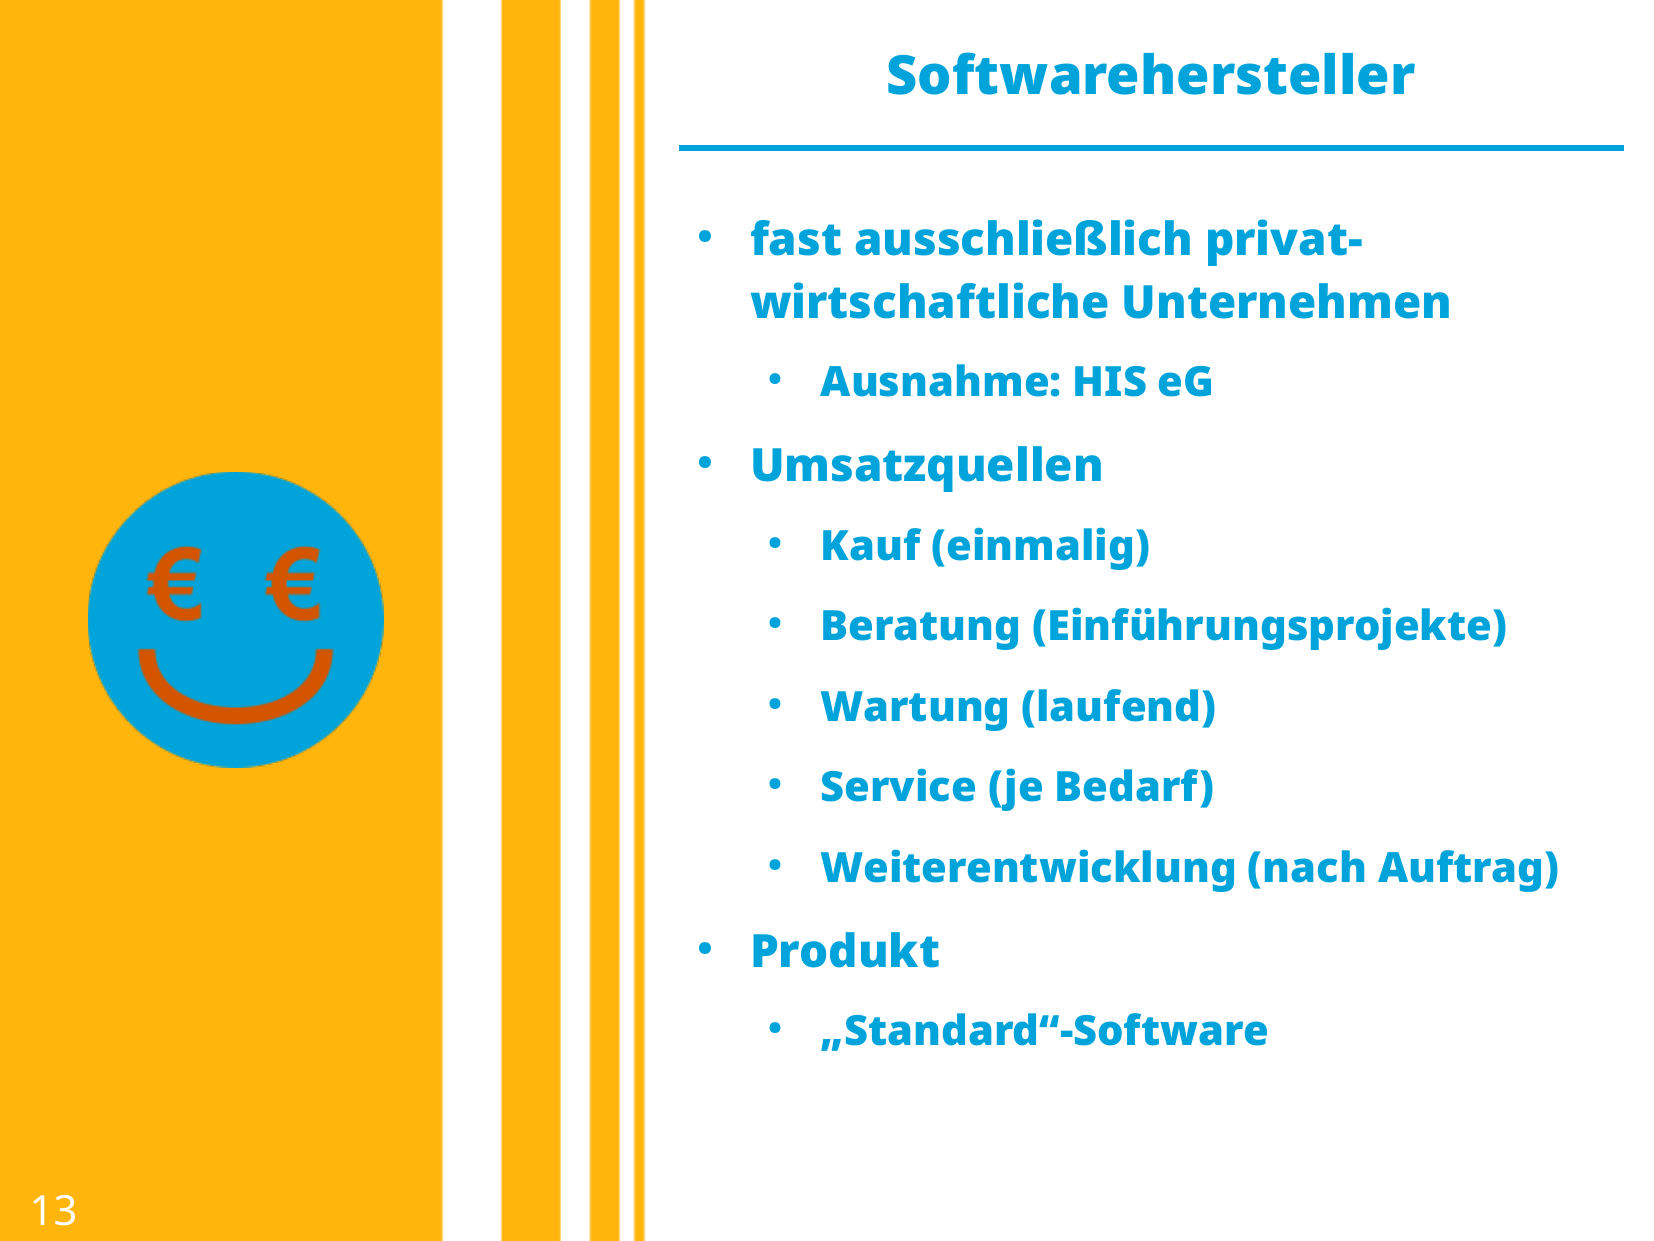

29.09.2015
Softwarehersteller
# fast ausschließlich privat-wirtschaftliche Unternehmen
Ausnahme: HIS eG
Umsatzquellen
Kauf (einmalig)
Beratung (Einführungsprojekte)
Wartung (laufend)
Service (je Bedarf)
Weiterentwicklung (nach Auftrag)
Produkt
„Standard“-Software
13